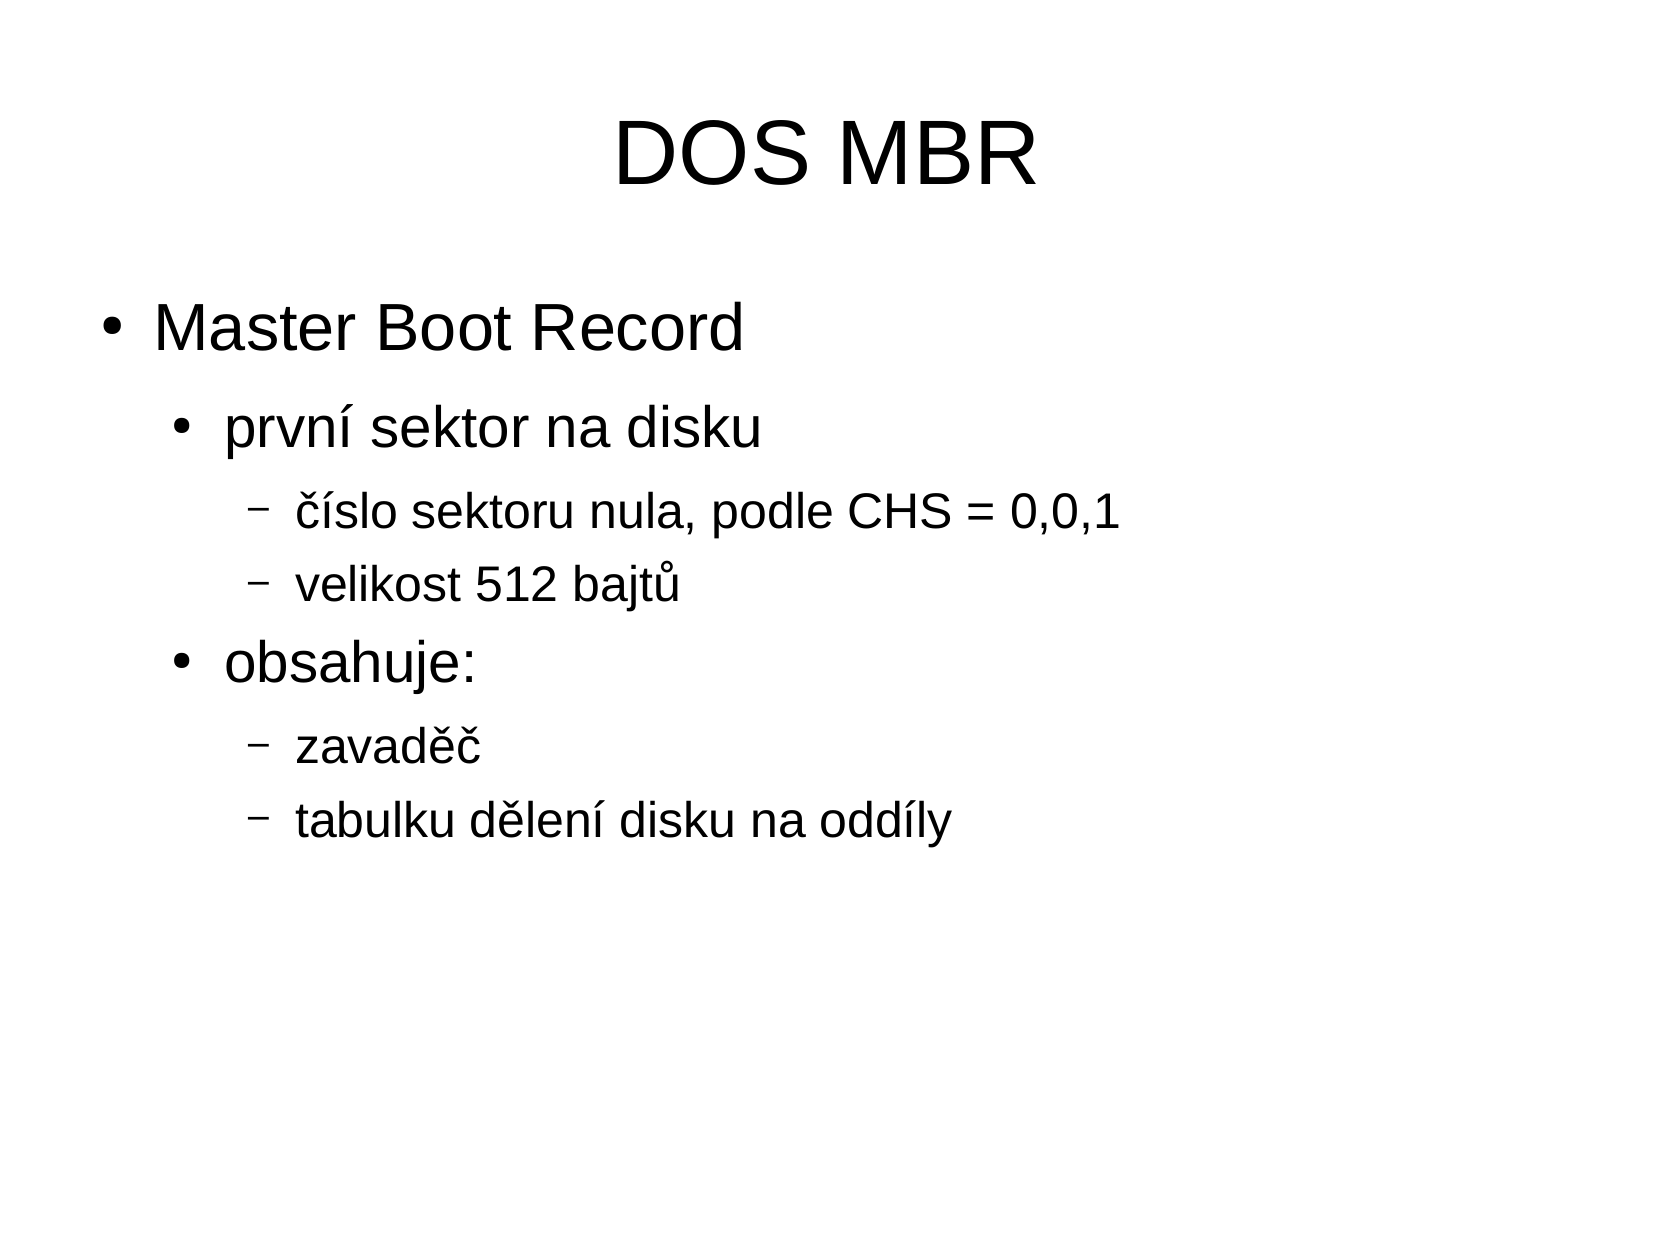

# DOS MBR
Master Boot Record
první sektor na disku
číslo sektoru nula, podle CHS = 0,0,1
velikost 512 bajtů
obsahuje:
zavaděč
tabulku dělení disku na oddíly